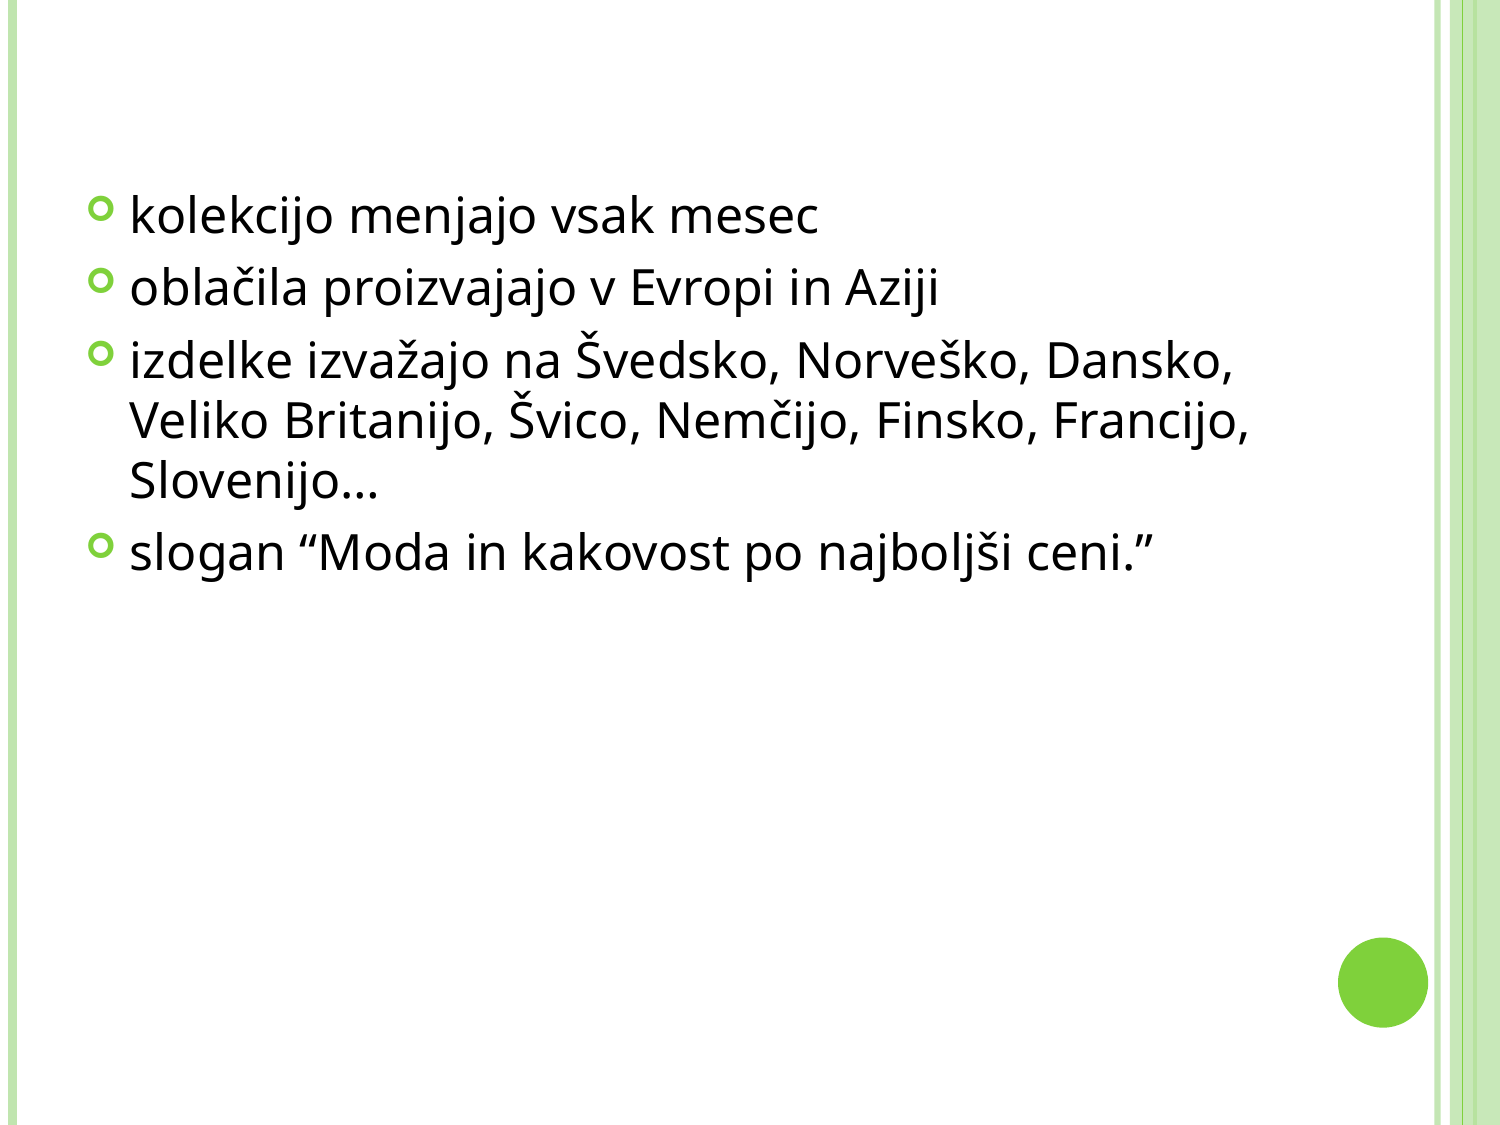

# kolekcijo menjajo vsak mesec
oblačila proizvajajo v Evropi in Aziji
izdelke izvažajo na Švedsko, Norveško, Dansko, Veliko Britanijo, Švico, Nemčijo, Finsko, Francijo, Slovenijo…
slogan “Moda in kakovost po najboljši ceni.”